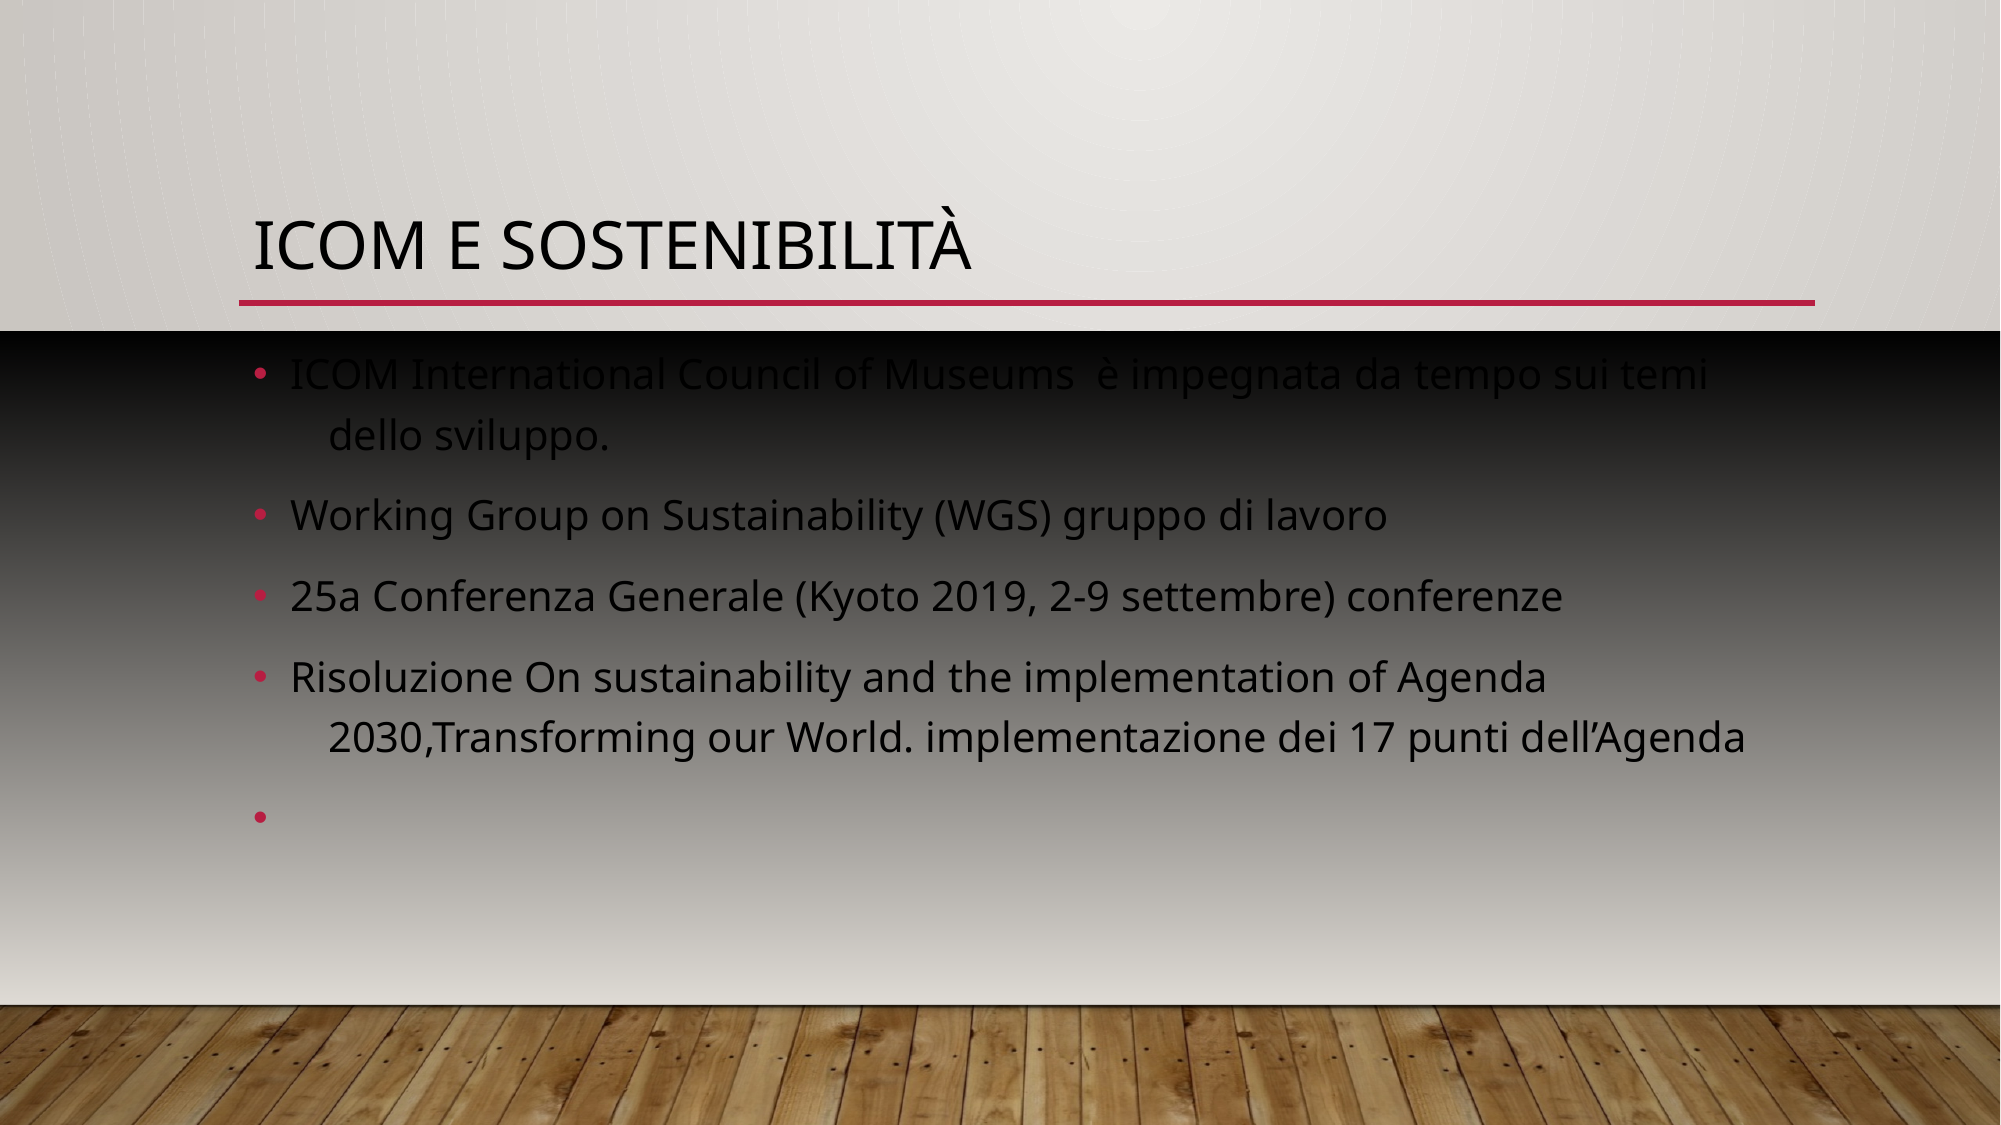

# ICOM e sostenibilità
ICOM International Council of Museums  è impegnata da tempo sui temi dello sviluppo.
Working Group on Sustainability (WGS) gruppo di lavoro
25a Conferenza Generale (Kyoto 2019, 2-9 settembre) conferenze
Risoluzione On sustainability and the implementation of Agenda 2030,Transforming our World. implementazione dei 17 punti dell’Agenda